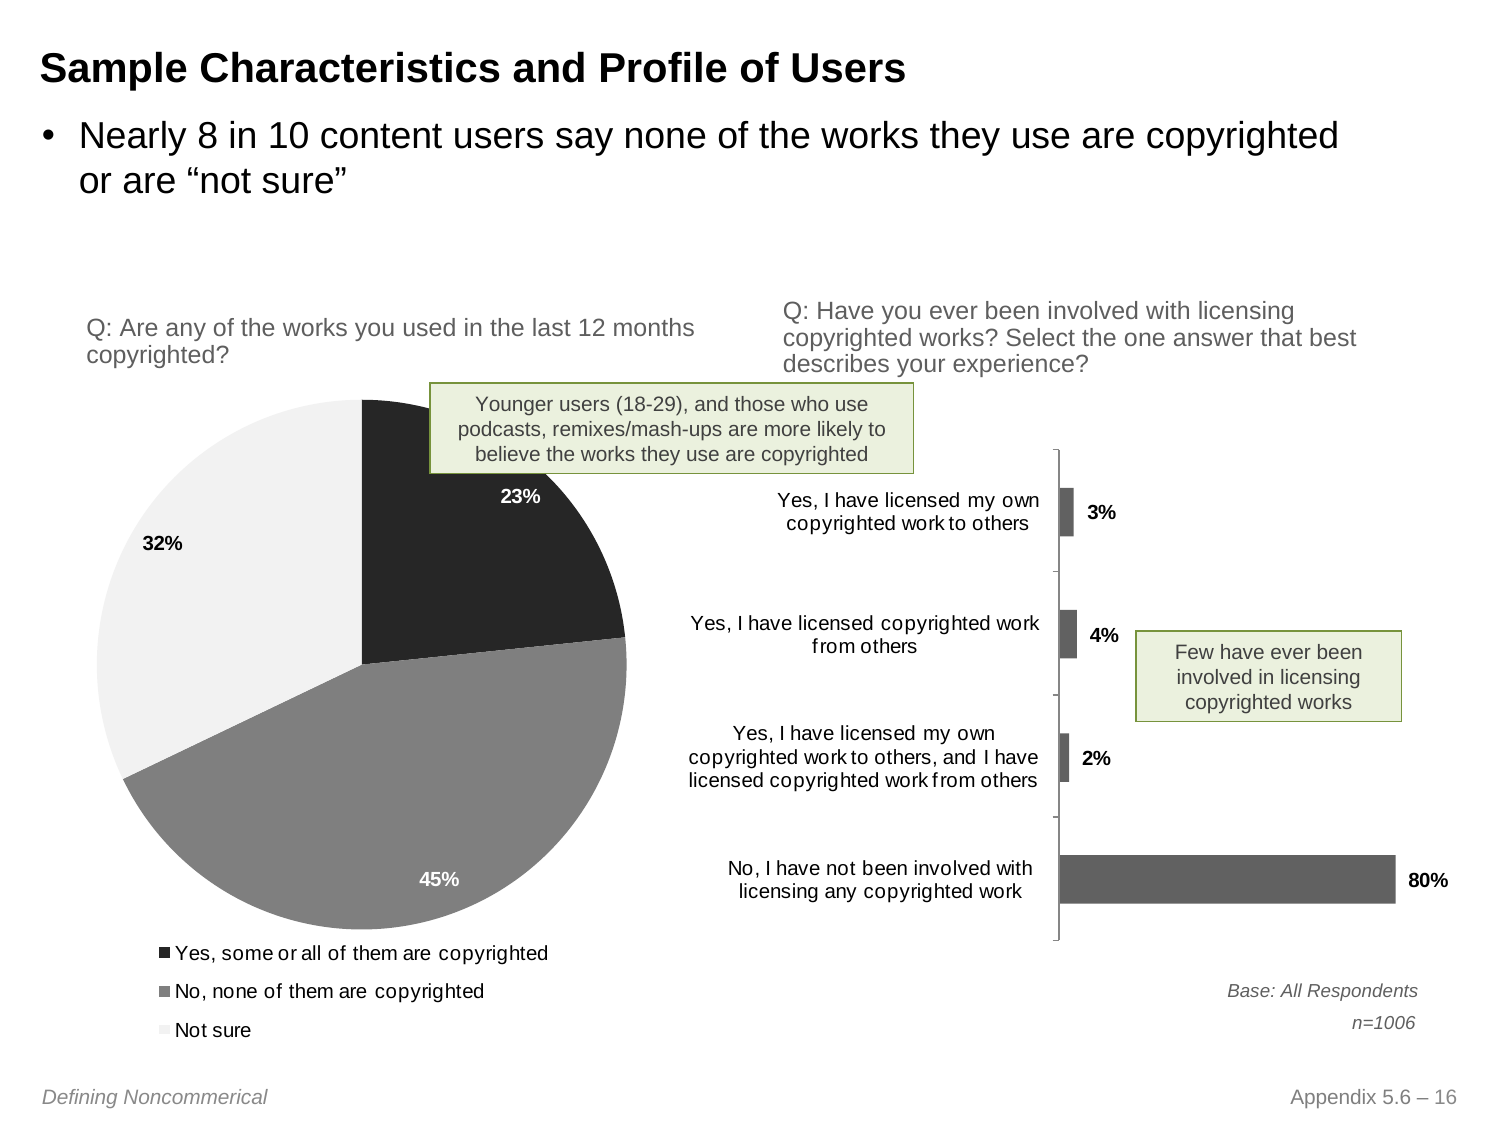

Sample Characteristics and Profile of Users
Nearly 8 in 10 content users say none of the works they use are copyrighted or are “not sure”
Q: Have you ever been involved with licensing copyrighted works? Select the one answer that best describes your experience?
Q: Are any of the works you used in the last 12 months copyrighted?
Younger users (18-29), and those who use podcasts, remixes/mash-ups are more likely to believe the works they use are copyrighted
Few have ever been involved in licensing copyrighted works
Base: All Respondents
n=1006
Defining Noncommerical
Appendix 5.6 –